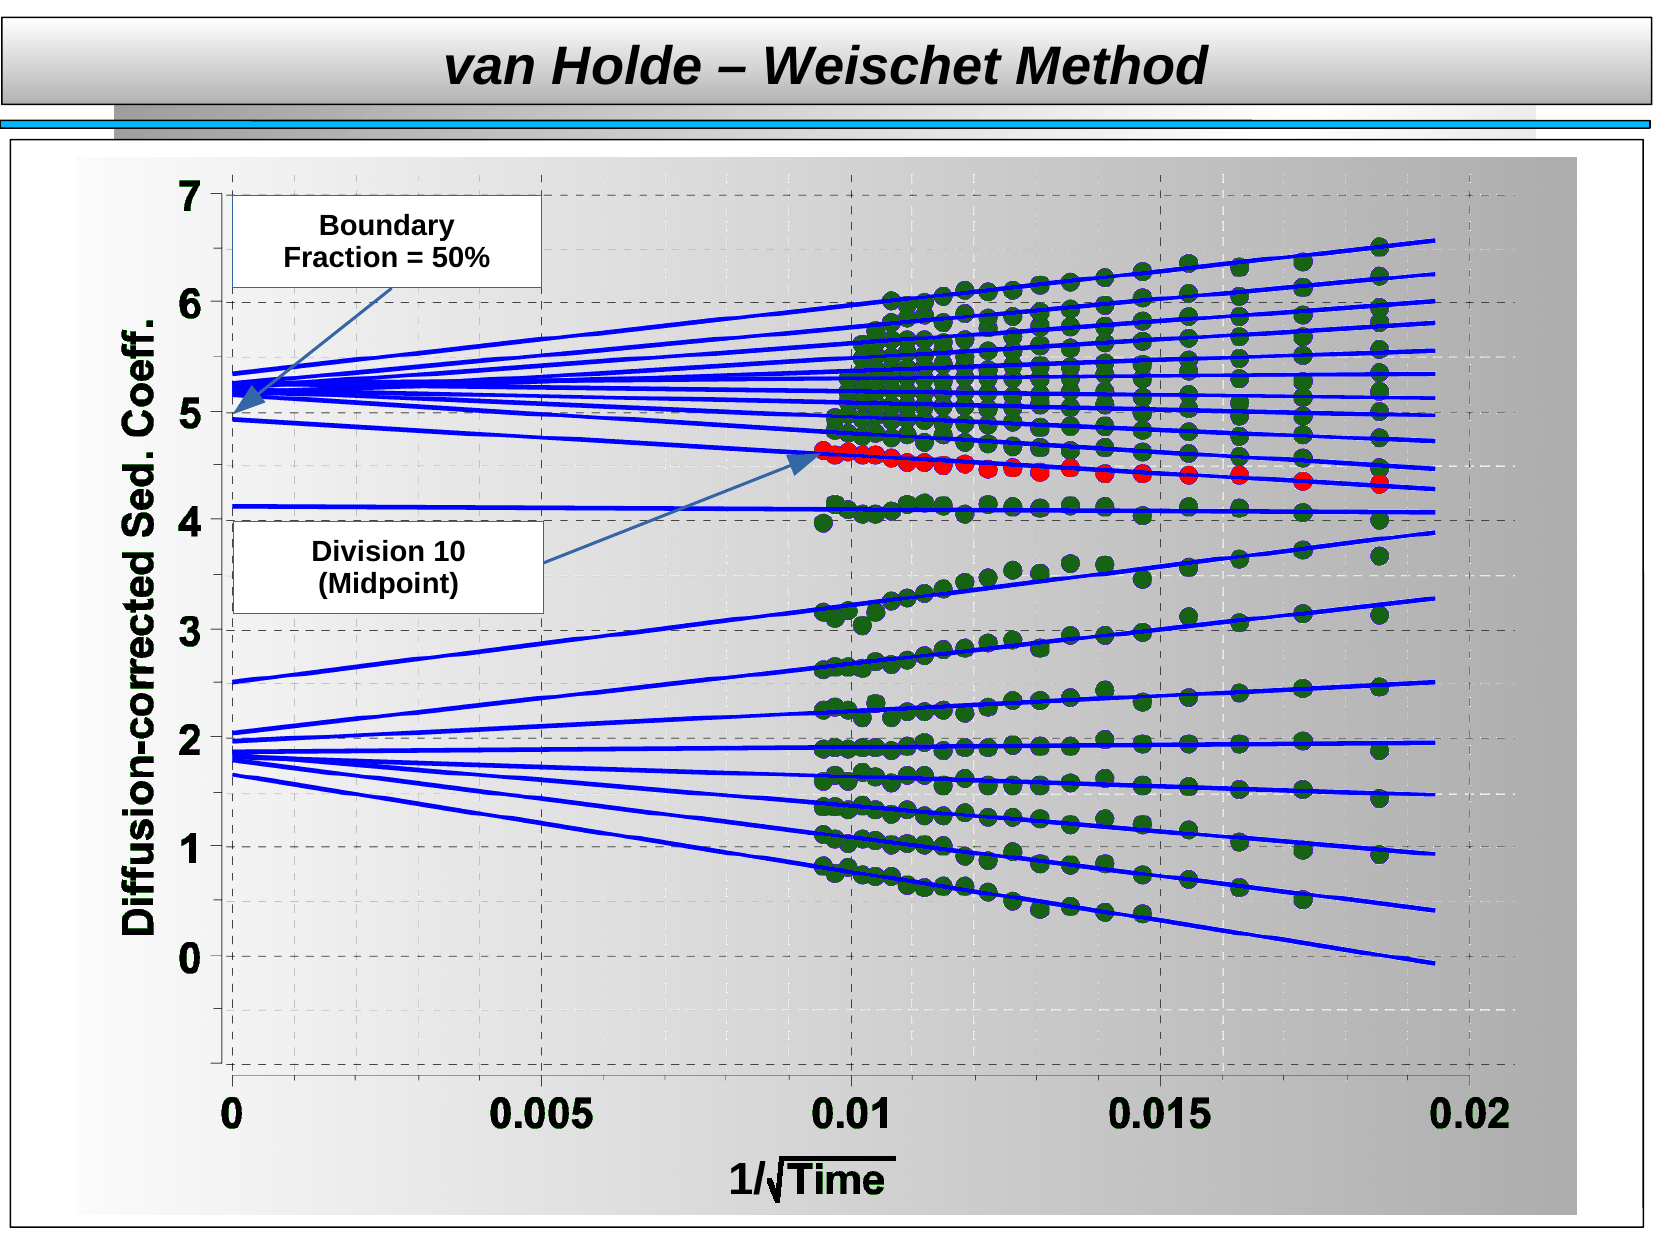

van Holde – Weischet Method
Boundary
Fraction = 50%
Division 10
(Midpoint)